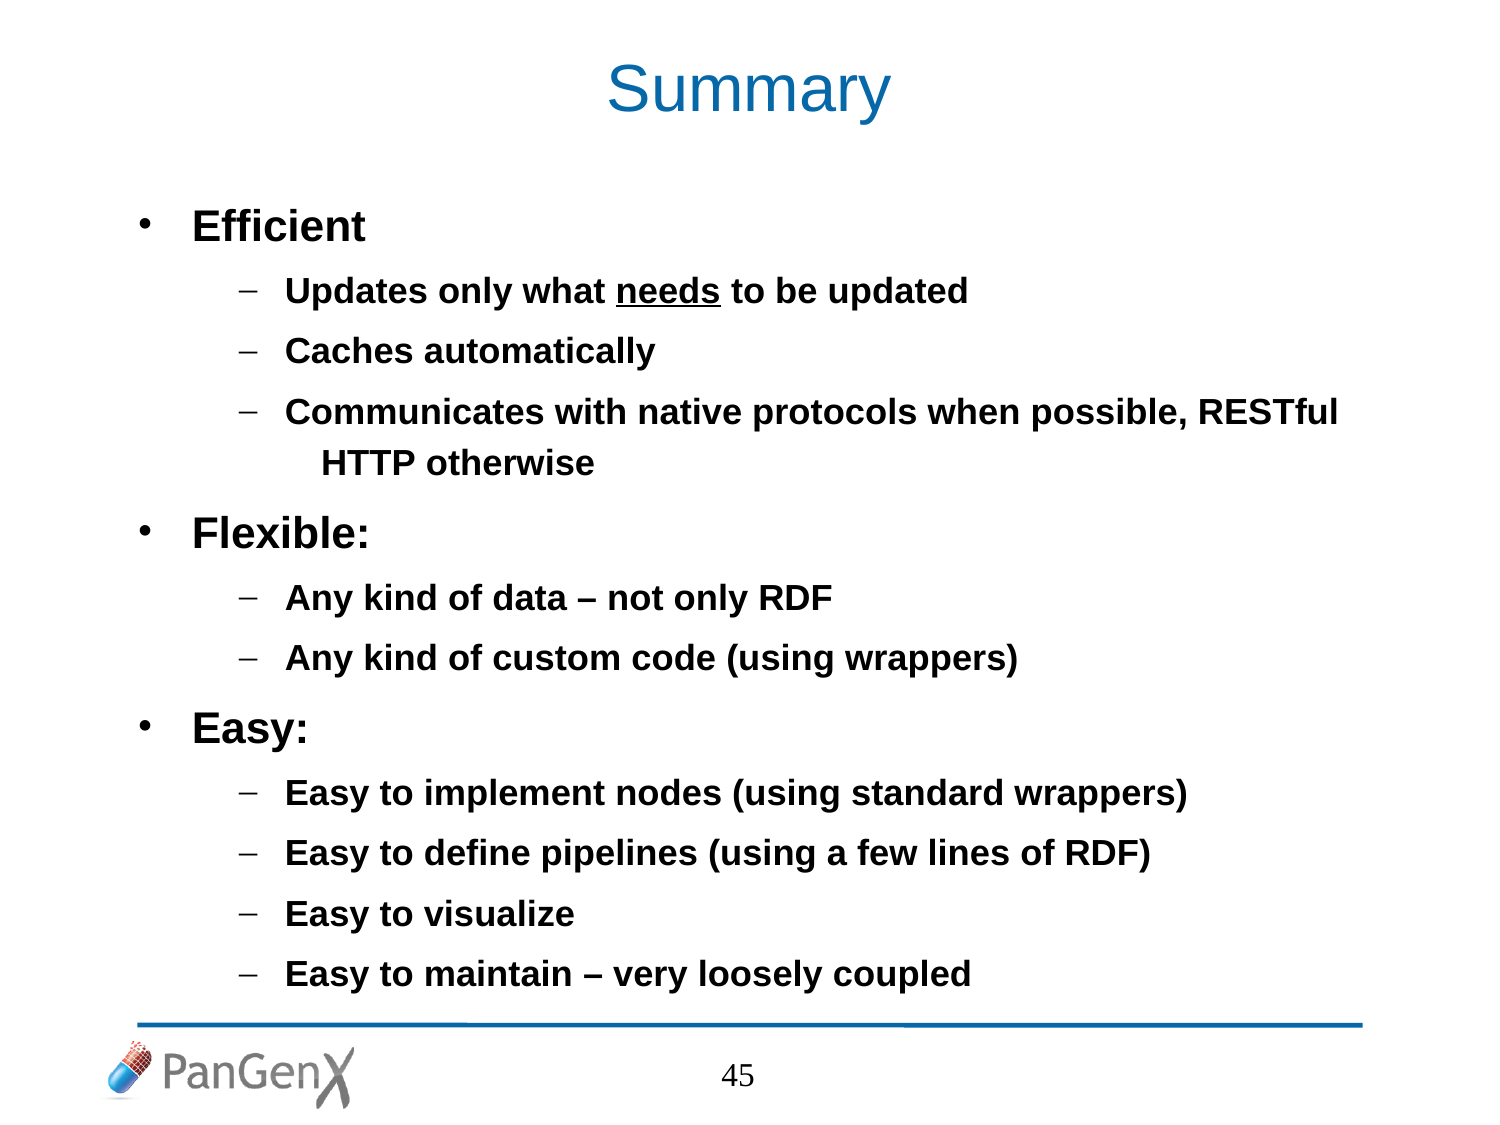

# Summary
Efficient
Updates only what needs to be updated
Caches automatically
Communicates with native protocols when possible, RESTful HTTP otherwise
Flexible:
Any kind of data – not only RDF
Any kind of custom code (using wrappers)
Easy:
Easy to implement nodes (using standard wrappers)
Easy to define pipelines (using a few lines of RDF)
Easy to visualize
Easy to maintain – very loosely coupled
45